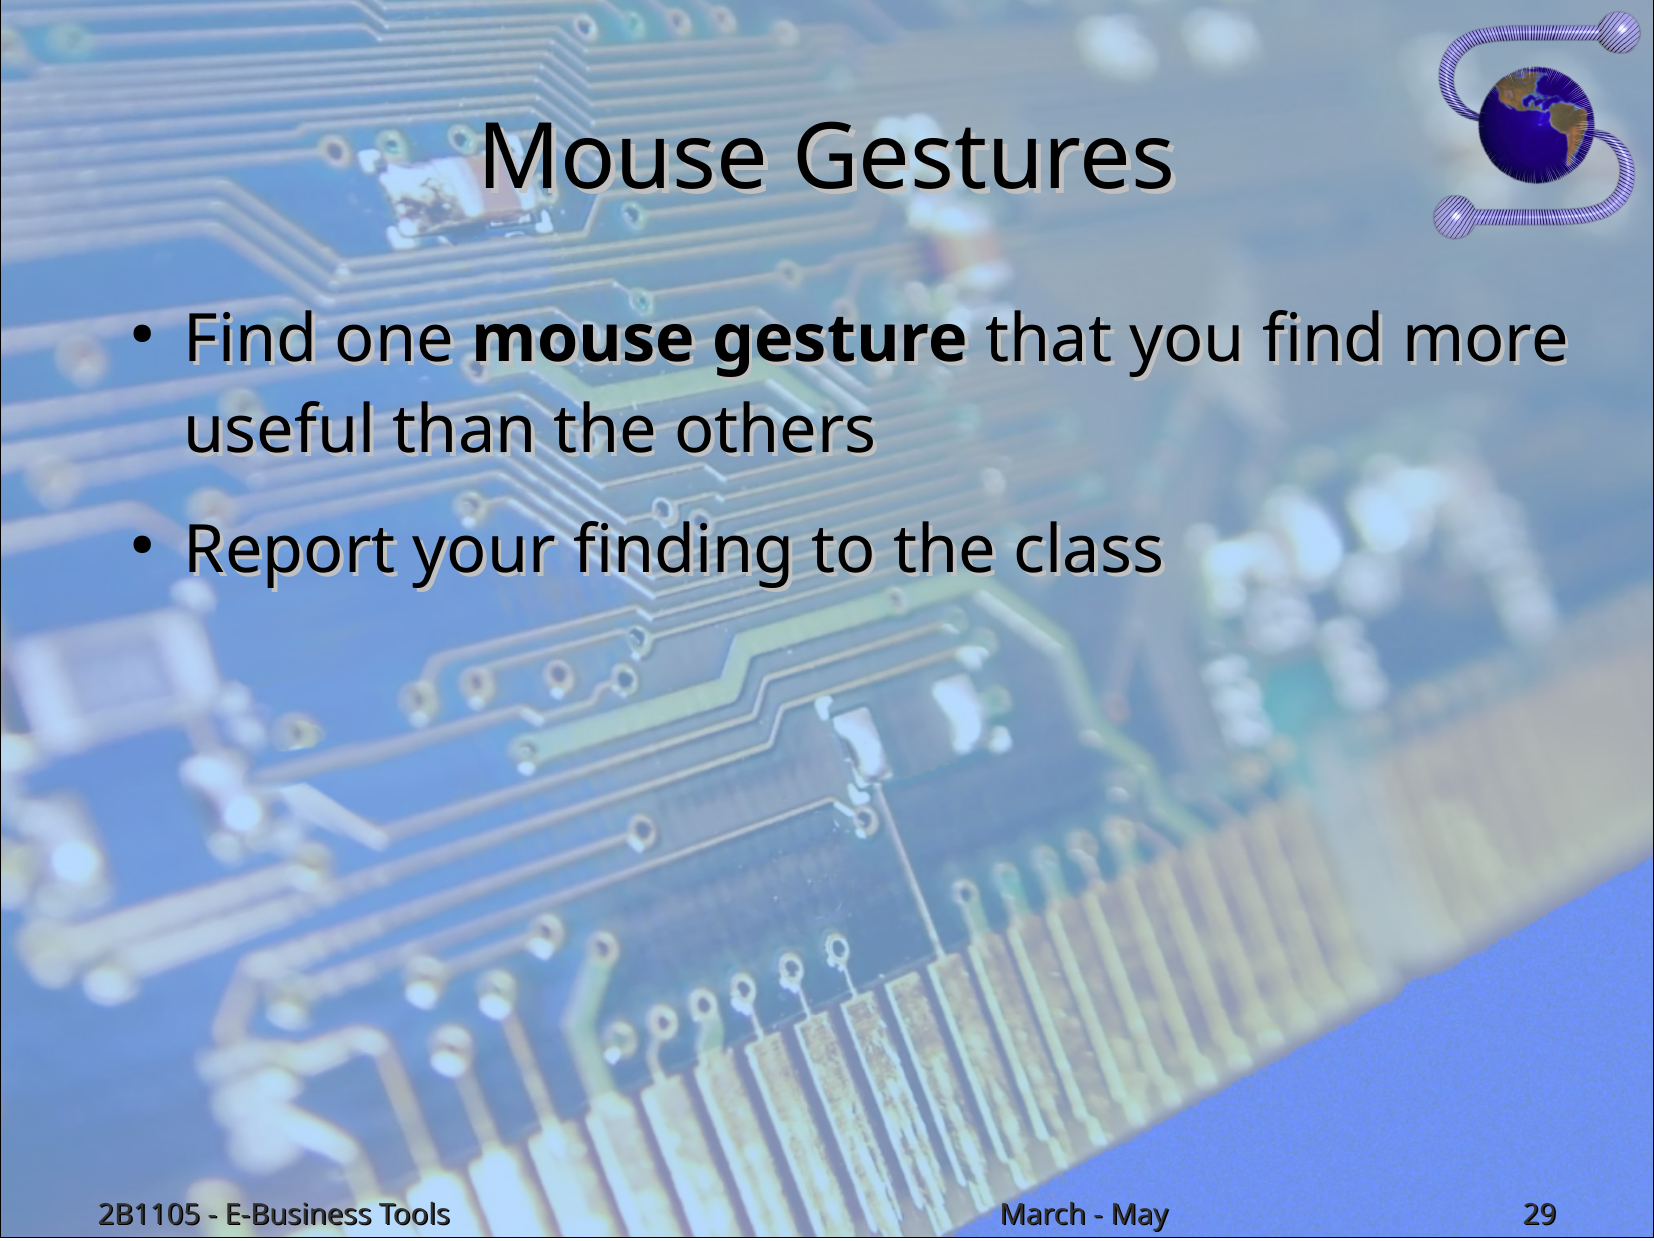

# Mouse Gestures
Find one mouse gesture that you find more useful than the others
Report your finding to the class